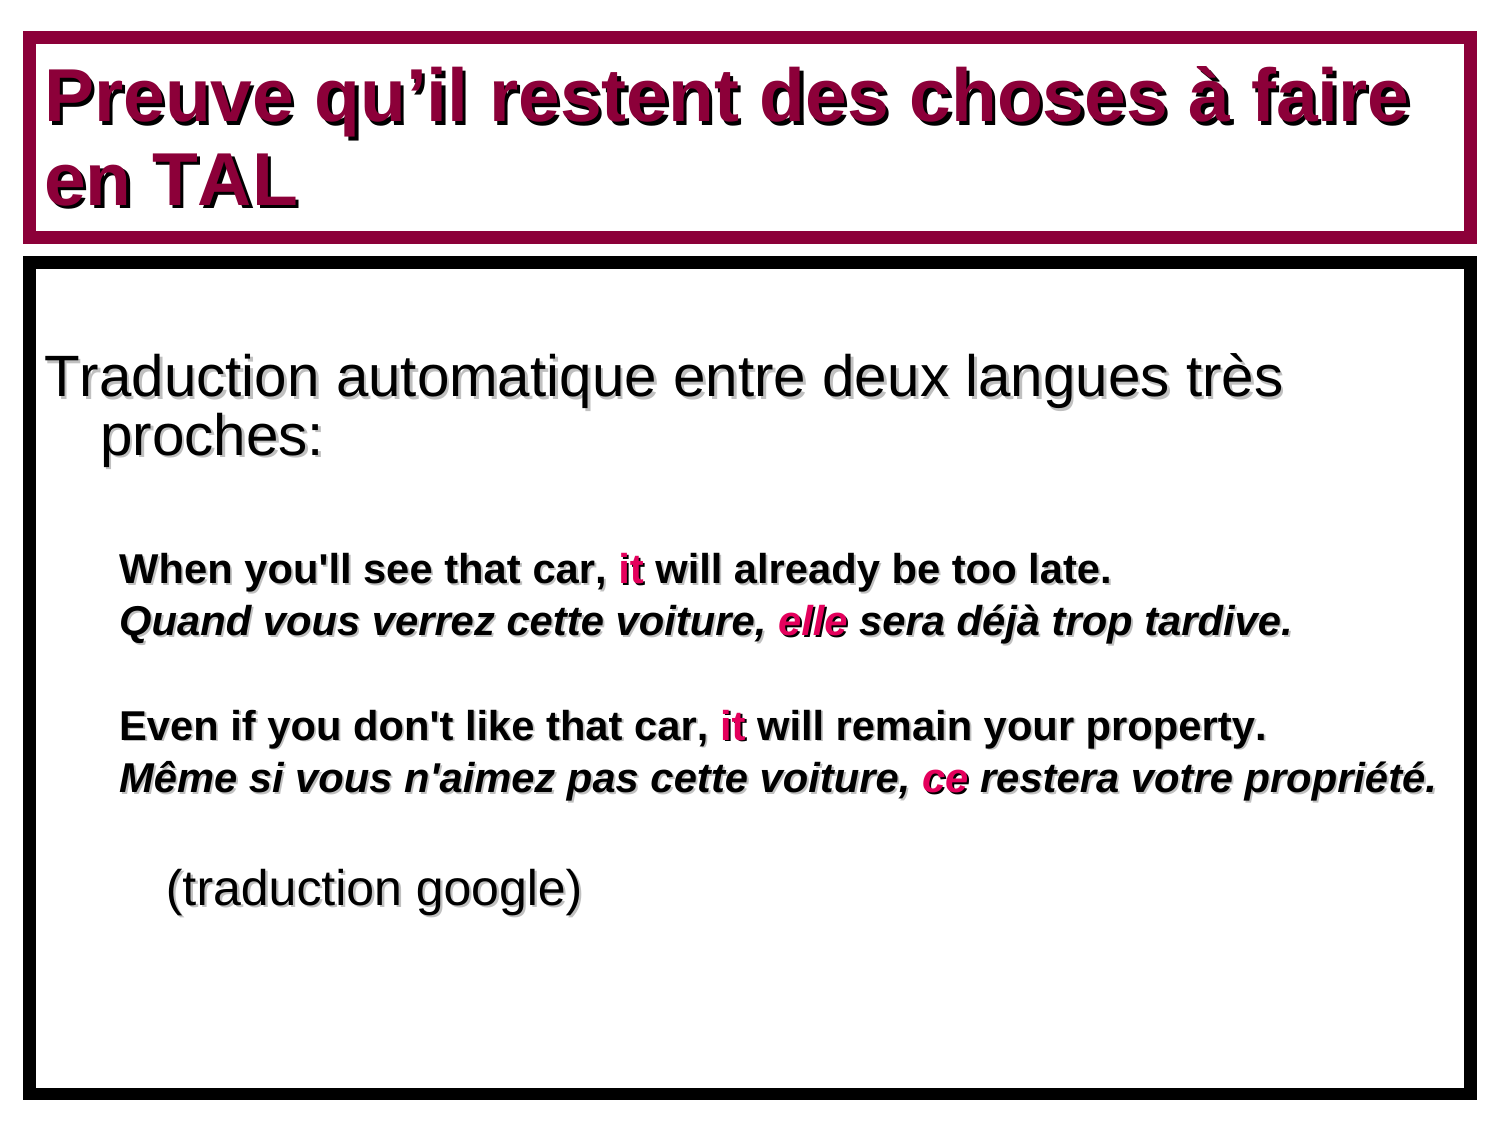

# Preuve qu’il restent des choses à faire en TAL
Traduction automatique entre deux langues très proches:
When you'll see that car, it will already be too late.
Quand vous verrez cette voiture, elle sera déjà trop tardive.
Even if you don't like that car, it will remain your property.
Même si vous n'aimez pas cette voiture, ce restera votre propriété.
	(traduction google)